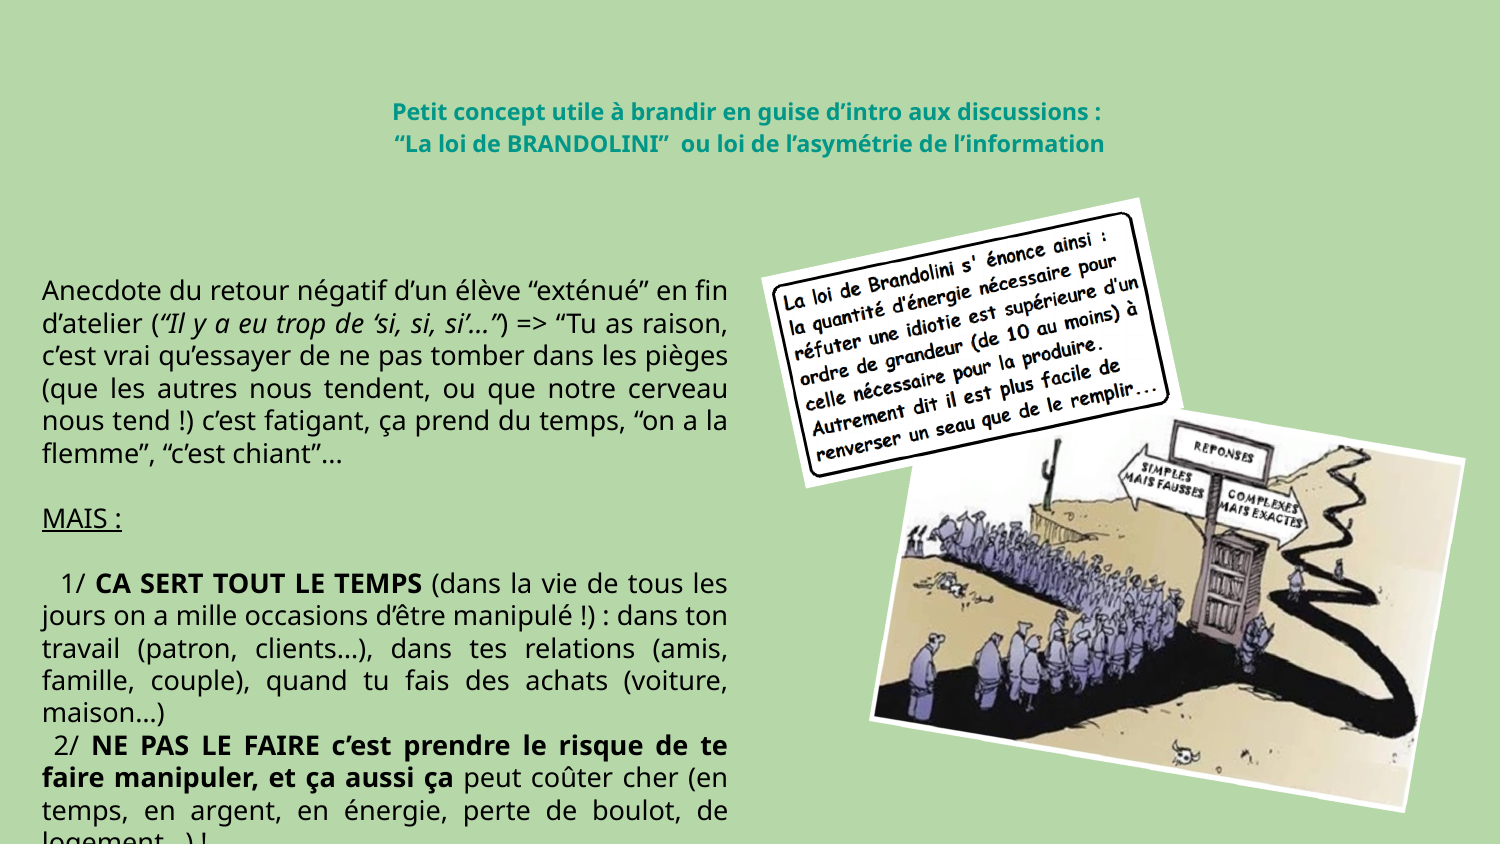

# Petit concept utile à brandir en guise d’intro aux discussions : “La loi de BRANDOLINI” ou loi de l’asymétrie de l’information
Anecdote du retour négatif d’un élève “exténué” en fin d’atelier (“Il y a eu trop de ‘si, si, si’...”) => “Tu as raison, c’est vrai qu’essayer de ne pas tomber dans les pièges (que les autres nous tendent, ou que notre cerveau nous tend !) c’est fatigant, ça prend du temps, “on a la flemme”, “c’est chiant”...
MAIS :
 1/ CA SERT TOUT LE TEMPS (dans la vie de tous les jours on a mille occasions d’être manipulé !) : dans ton travail (patron, clients…), dans tes relations (amis, famille, couple), quand tu fais des achats (voiture, maison…)
 2/ NE PAS LE FAIRE c’est prendre le risque de te faire manipuler, et ça aussi ça peut coûter cher (en temps, en argent, en énergie, perte de boulot, de logement…) !